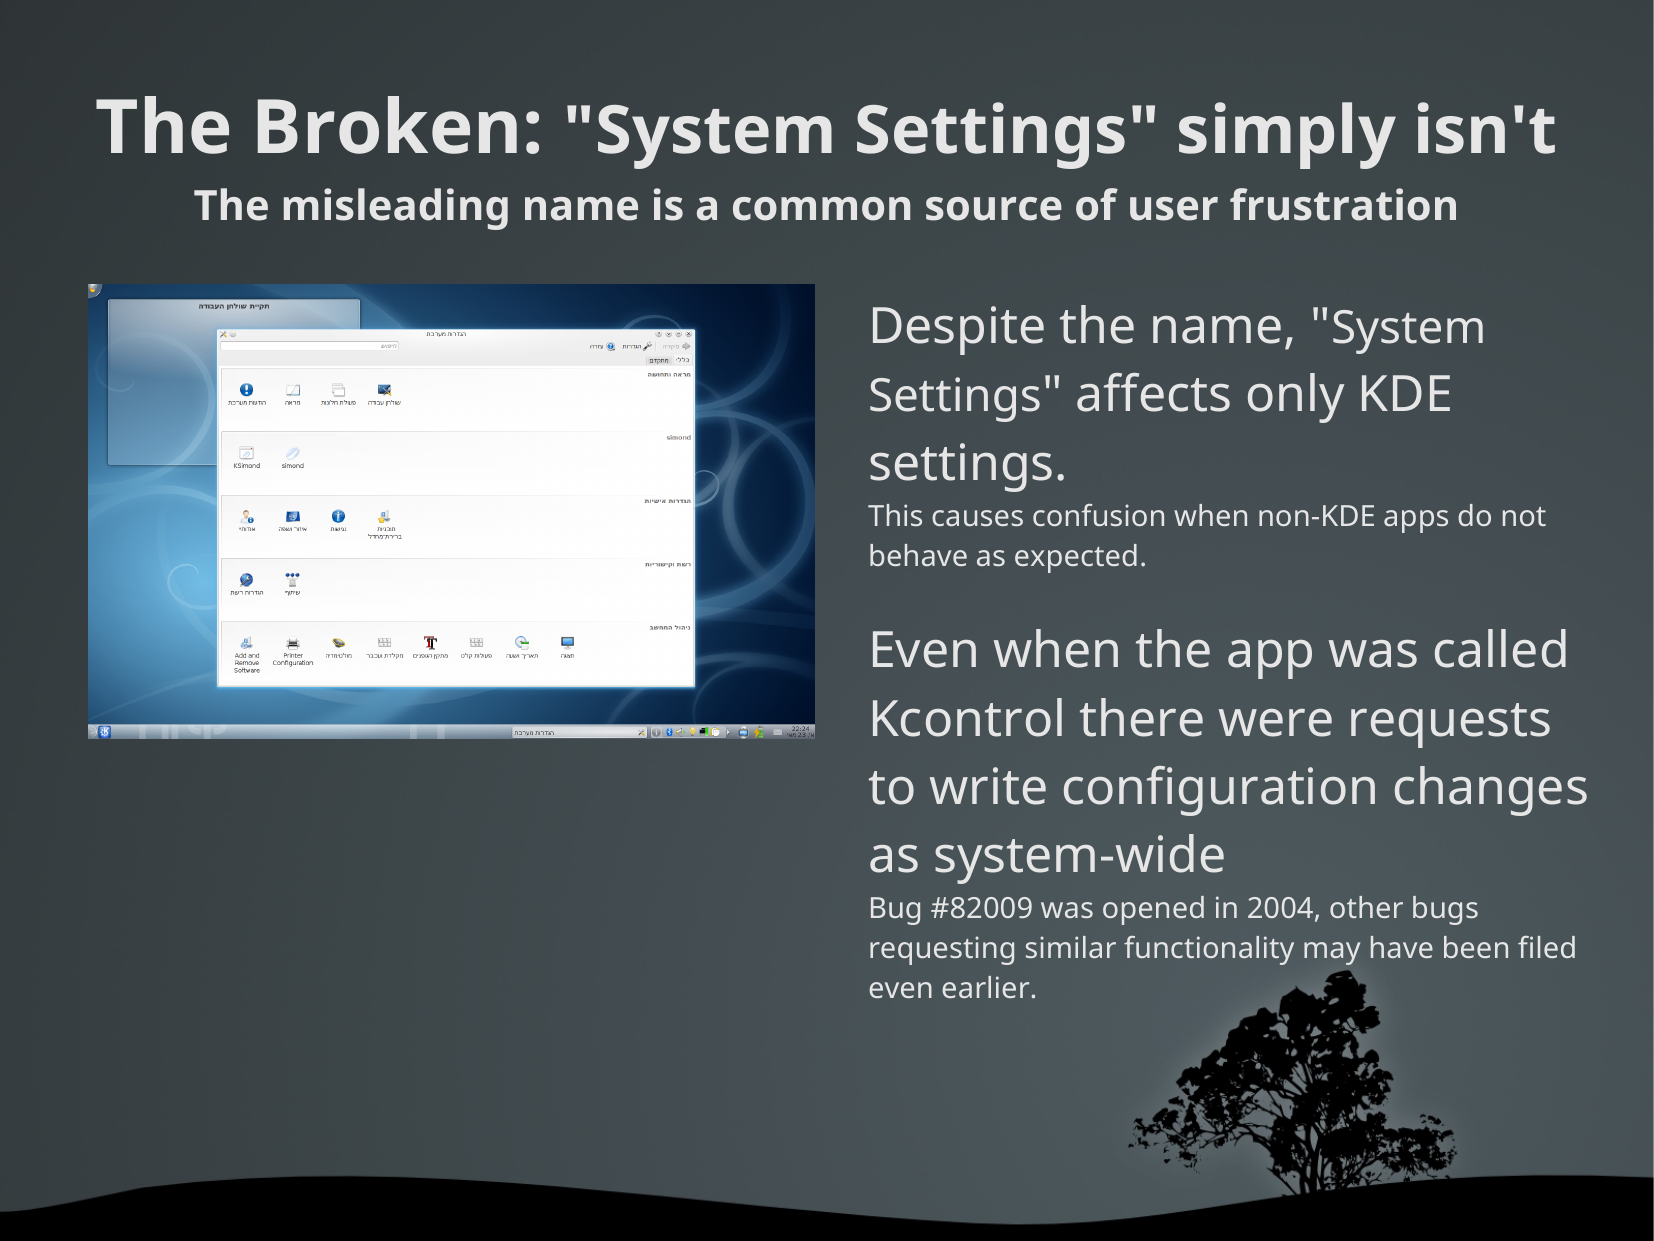

# The Broken: "System Settings" simply isn't The misleading name is a common source of user frustration
Despite the name, "System Settings" affects only KDE settings.
This causes confusion when non-KDE apps do not behave as expected.
Even when the app was called Kcontrol there were requests to write configuration changes as system-wide
Bug #82009 was opened in 2004, other bugs requesting similar functionality may have been filed even earlier.